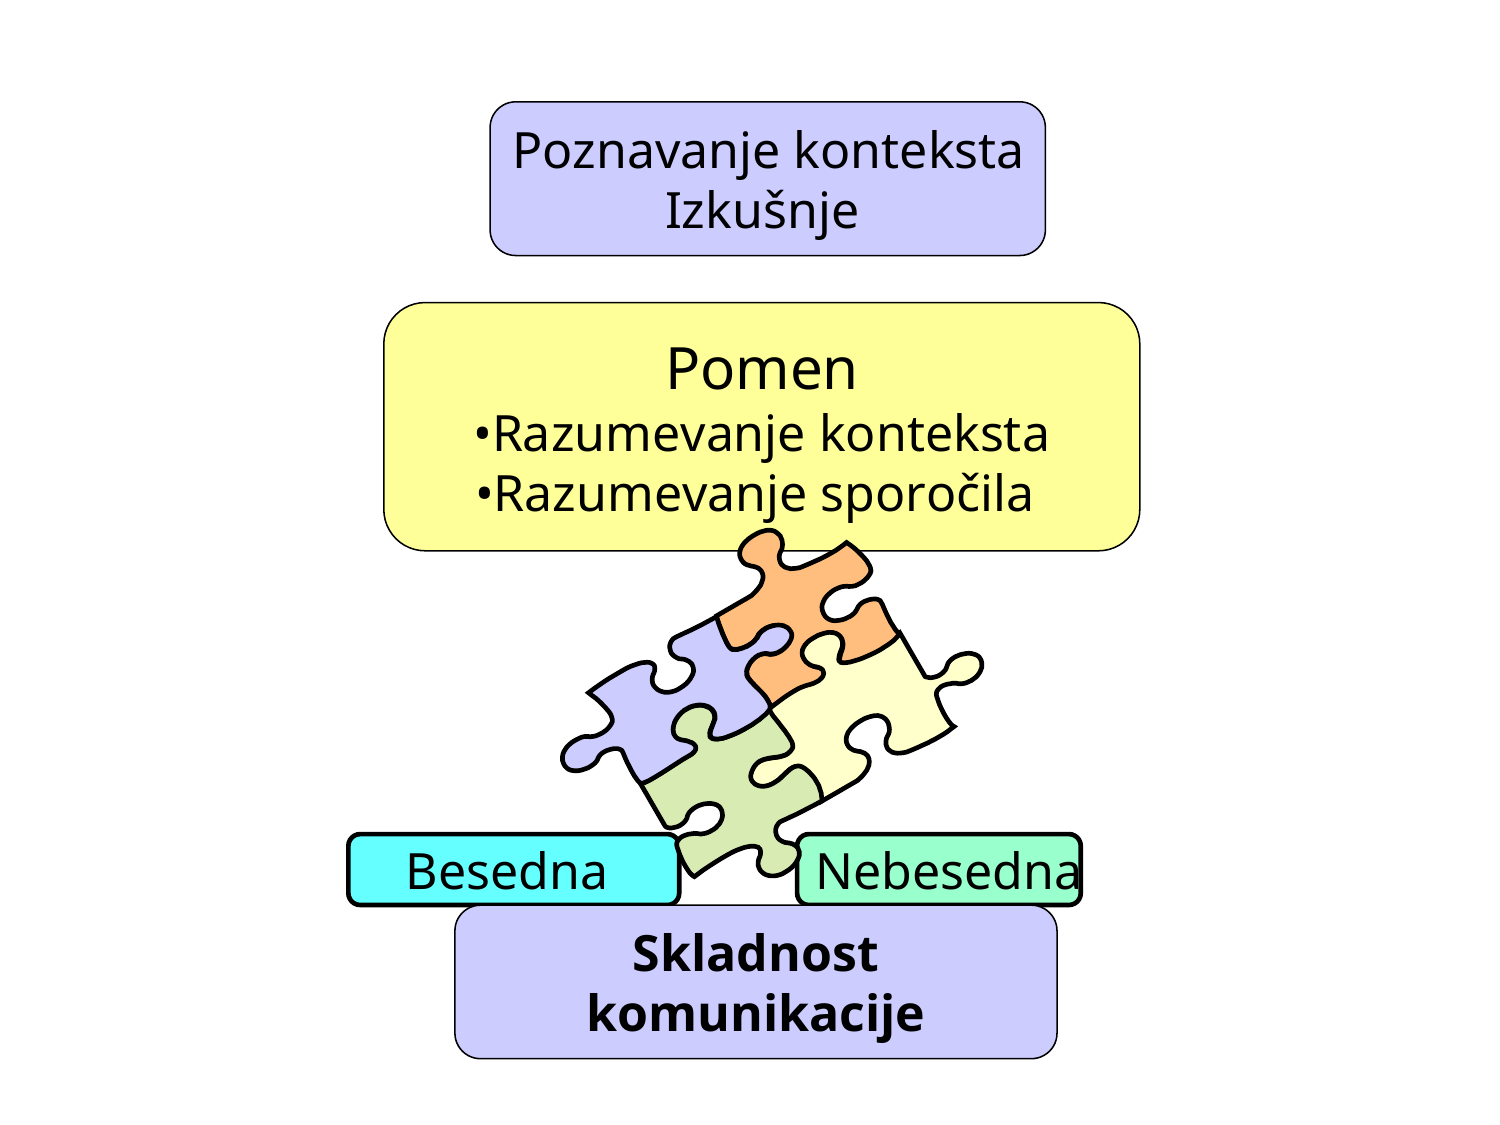

Poznavanje konteksta
Izkušnje
Pomen
Razumevanje konteksta
Razumevanje sporočila
Besedna
Nebesedna
Skladnost
komunikacije